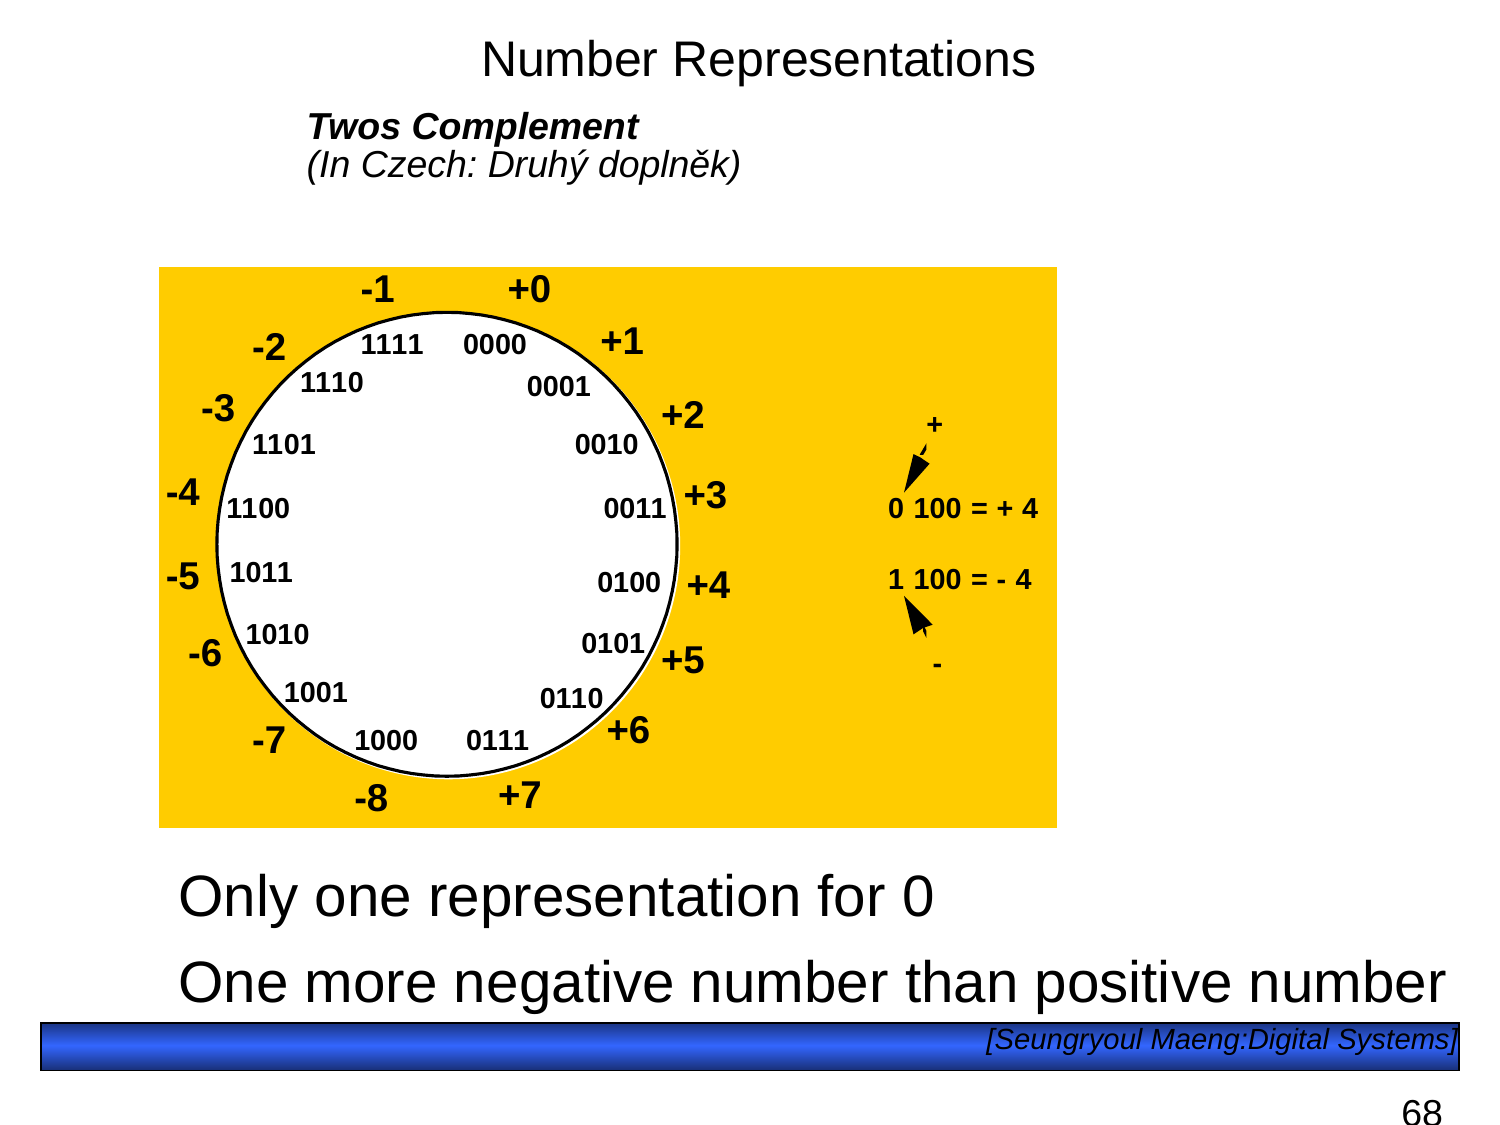

# Number Representations
Twos Complement
(In Czech: Druhý doplněk)
Only one representation for 0
One more negative number than positive number
[Seungryoul Maeng:Digital Systems]